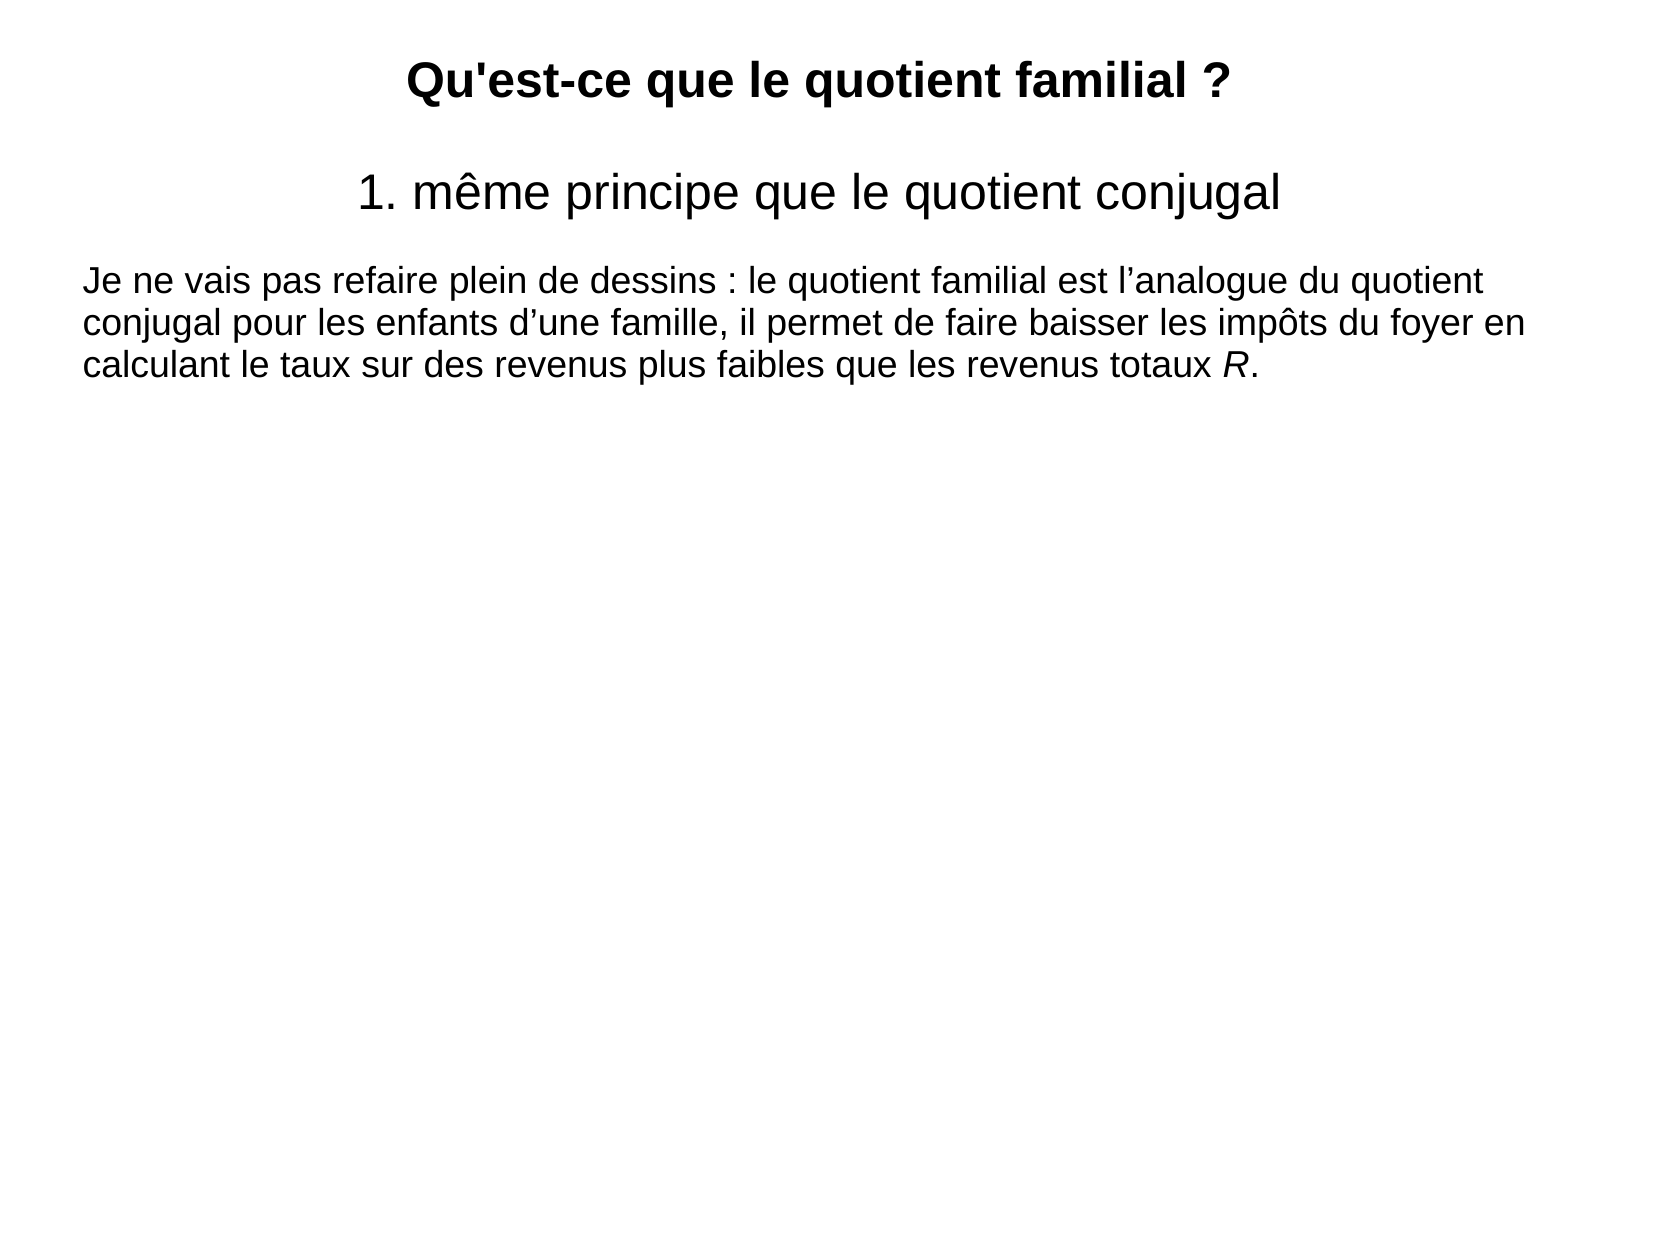

Qu'est-ce que le quotient familial ?
1. même principe que le quotient conjugal
# Je ne vais pas refaire plein de dessins : le quotient familial est l’analogue du quotient conjugal pour les enfants d’une famille, il permet de faire baisser les impôts du foyer en calculant le taux sur des revenus plus faibles que les revenus totaux R.